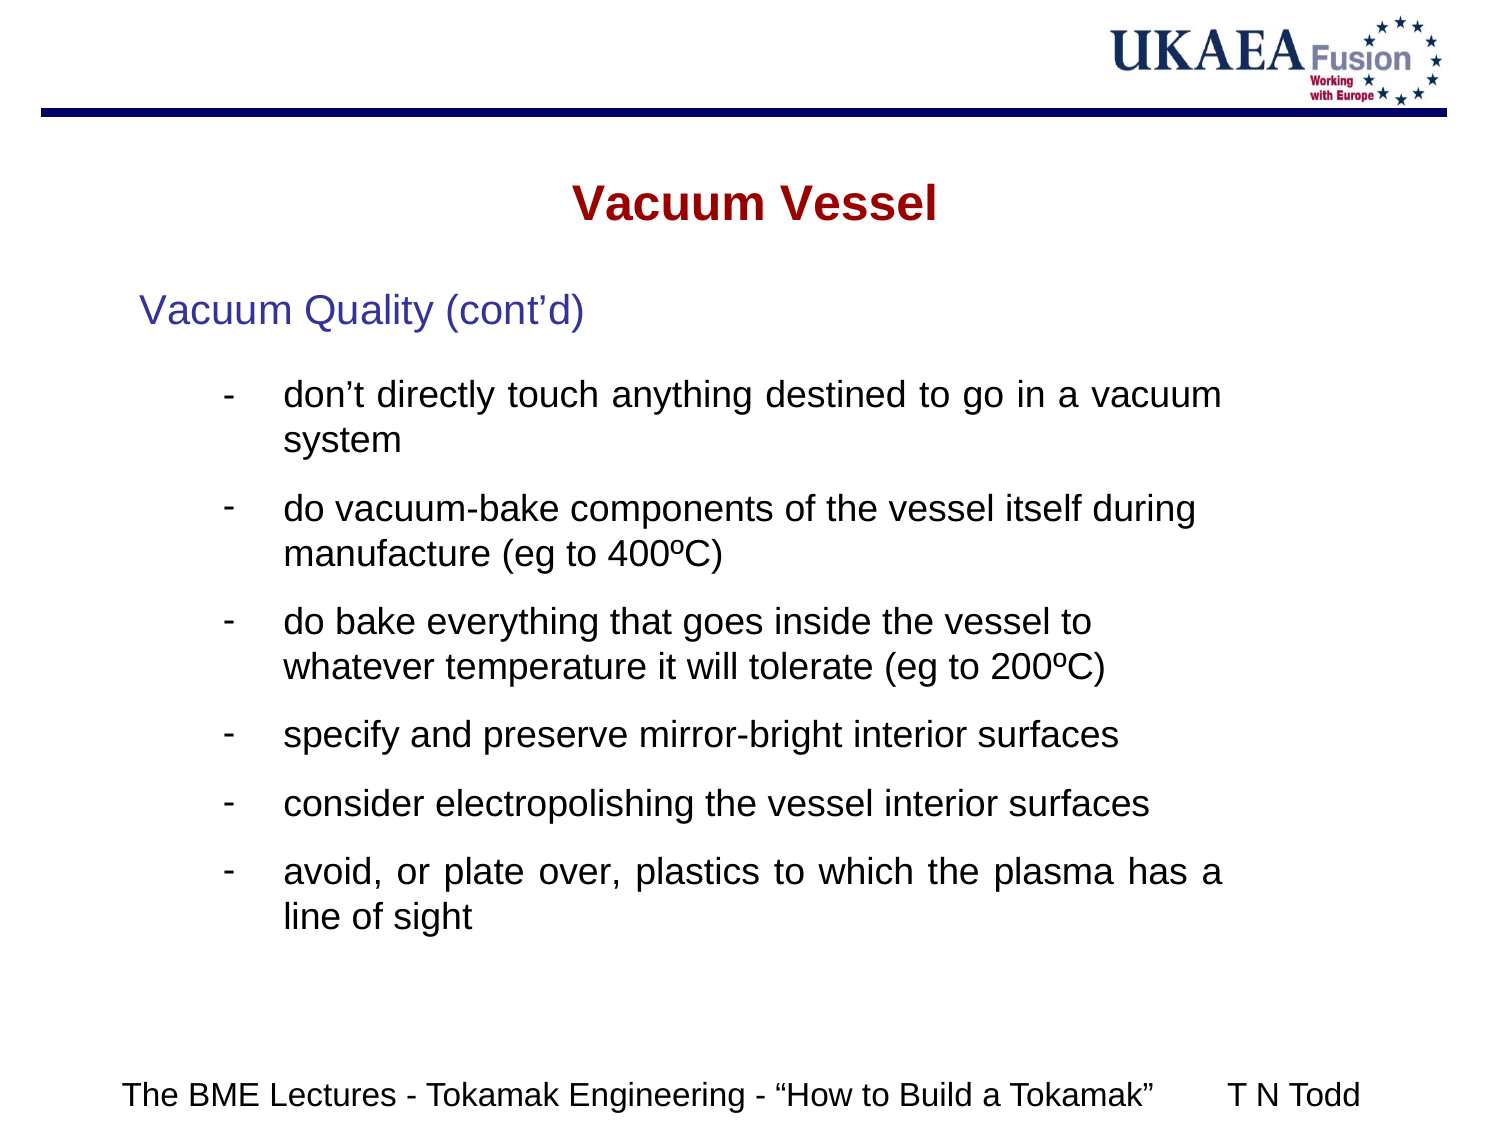

Vacuum Vessel
Vacuum Quality (cont’d)
-	don’t directly touch anything destined to go in a vacuum system
do vacuum-bake components of the vessel itself during manufacture (eg to 400ºC)
do bake everything that goes inside the vessel to whatever temperature it will tolerate (eg to 200ºC)
specify and preserve mirror-bright interior surfaces
consider electropolishing the vessel interior surfaces
avoid, or plate over, plastics to which the plasma has a line of sight